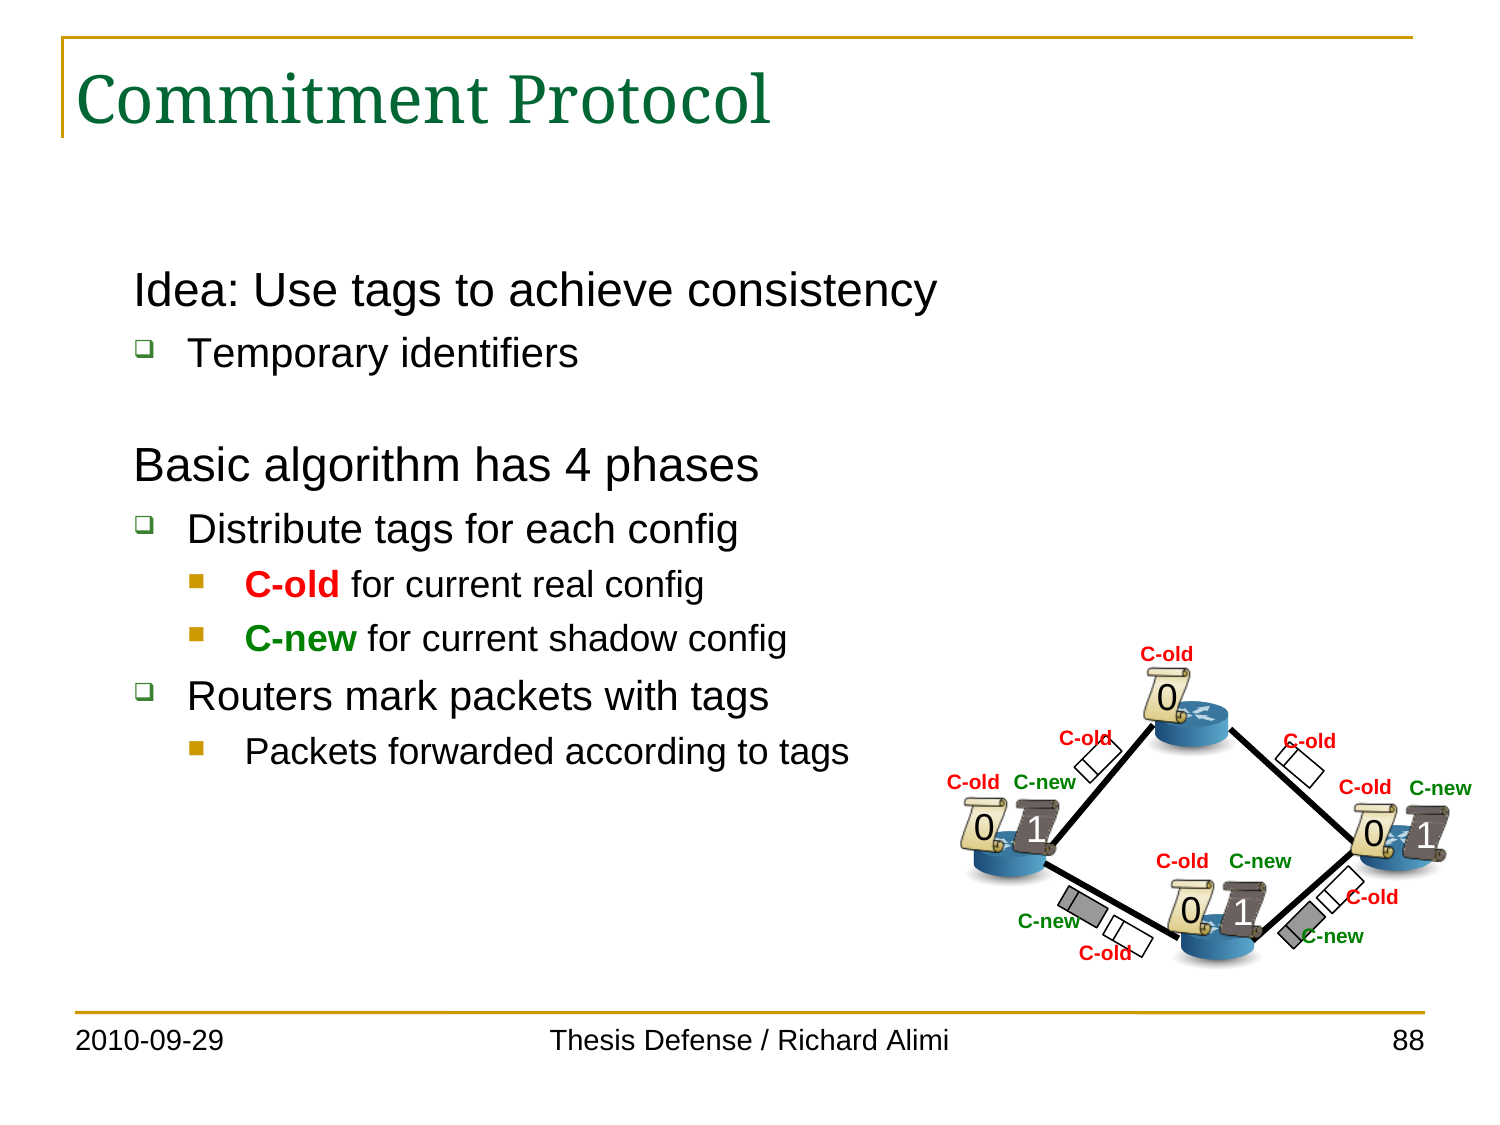

# Commitment Protocol
Idea: Use tags to achieve consistency
Temporary identifiers
Basic algorithm has 4 phases
Distribute tags for each config
C-old for current real config
C-new for current shadow config
Routers mark packets with tags
Packets forwarded according to tags
C-old
0
C-old
C-old
C-new
C-old
C-old
C-new
0
1
0
1
C-old
C-new
C-old
0
1
C-new
C-new
C-old
2010-09-29
Thesis Defense / Richard Alimi
88